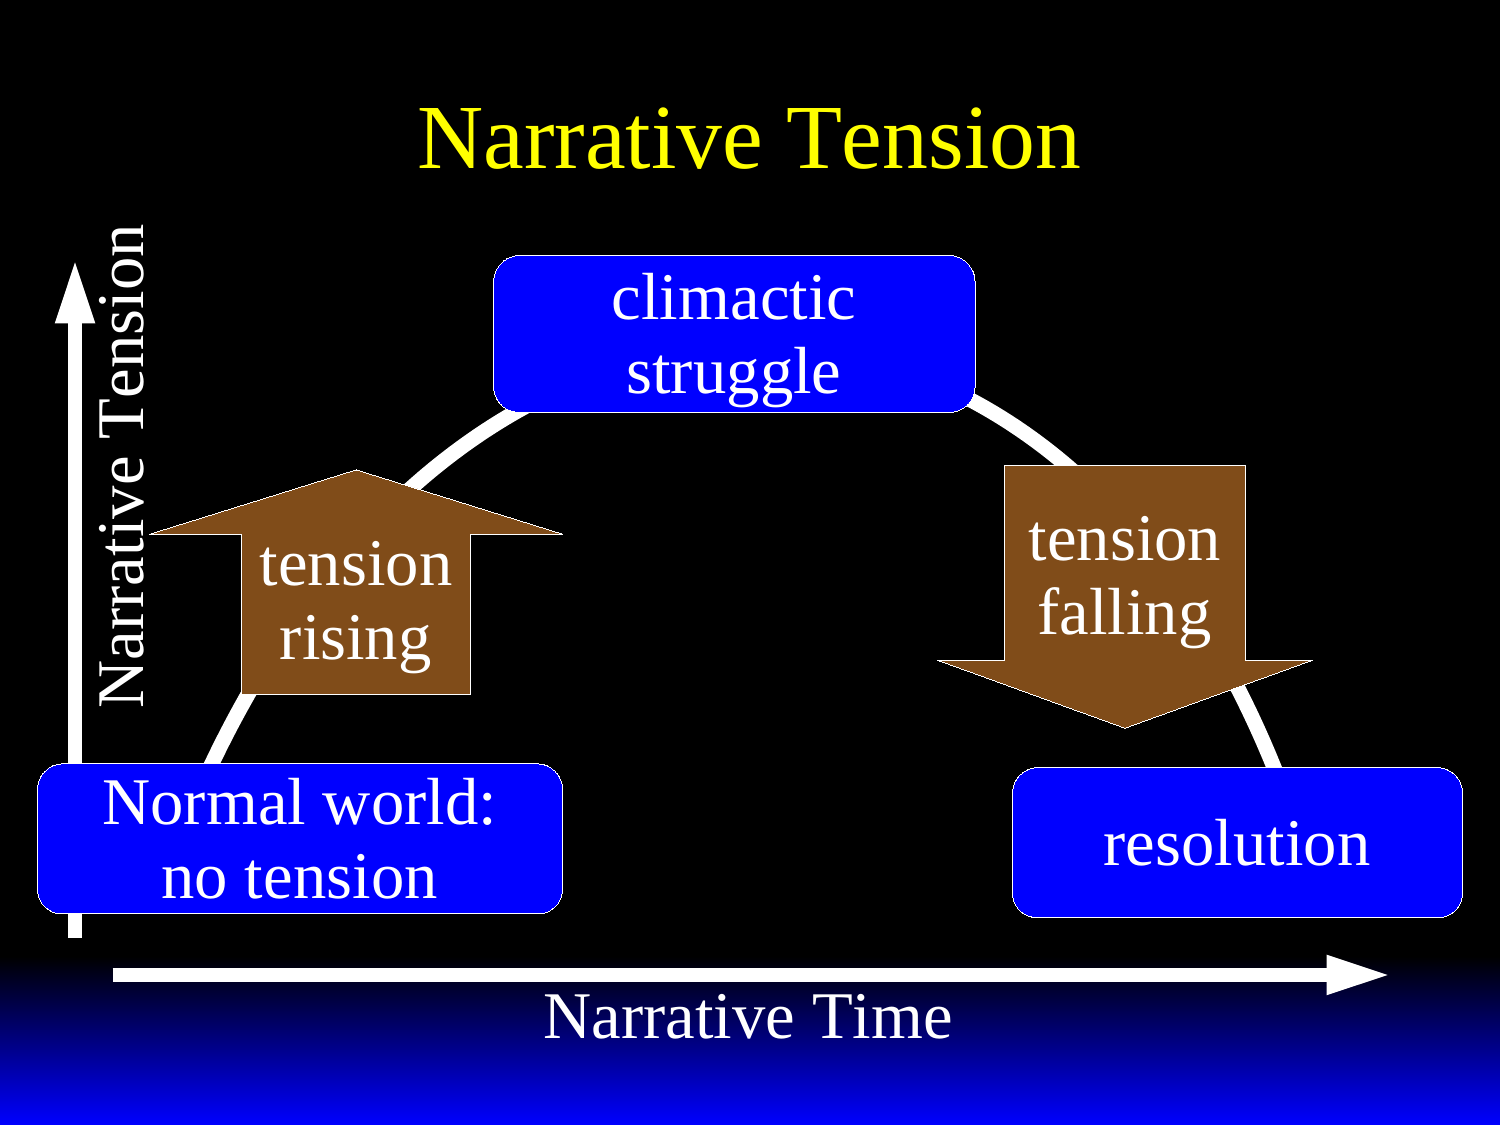

# Narrative Tension
climactic
struggle
Narrative Tension
tension
falling
tension
rising
Normal world:
no tension
resolution
Narrative Time